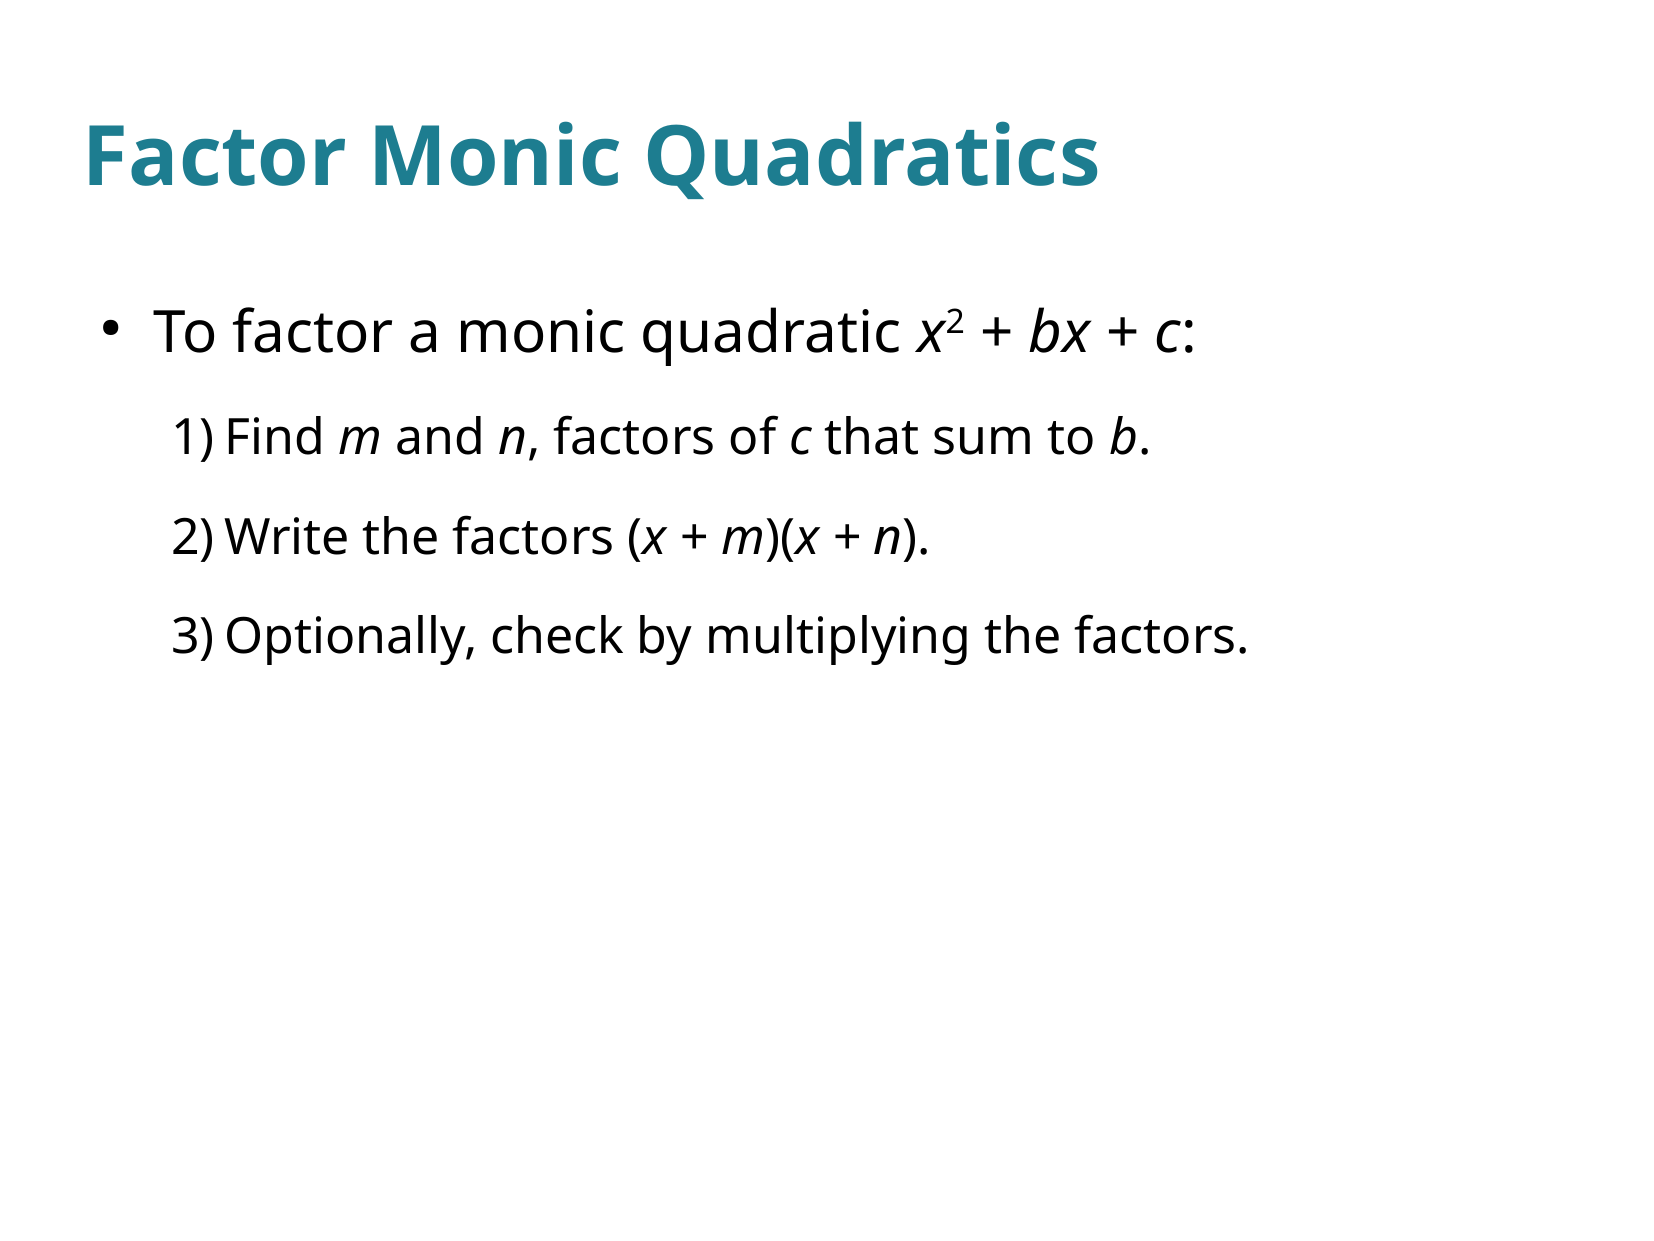

# Factor Monic Quadratics
To factor a monic quadratic x2 + bx + c:
Find m and n, factors of c that sum to b.
Write the factors (x + m)(x + n).
Optionally, check by multiplying the factors.